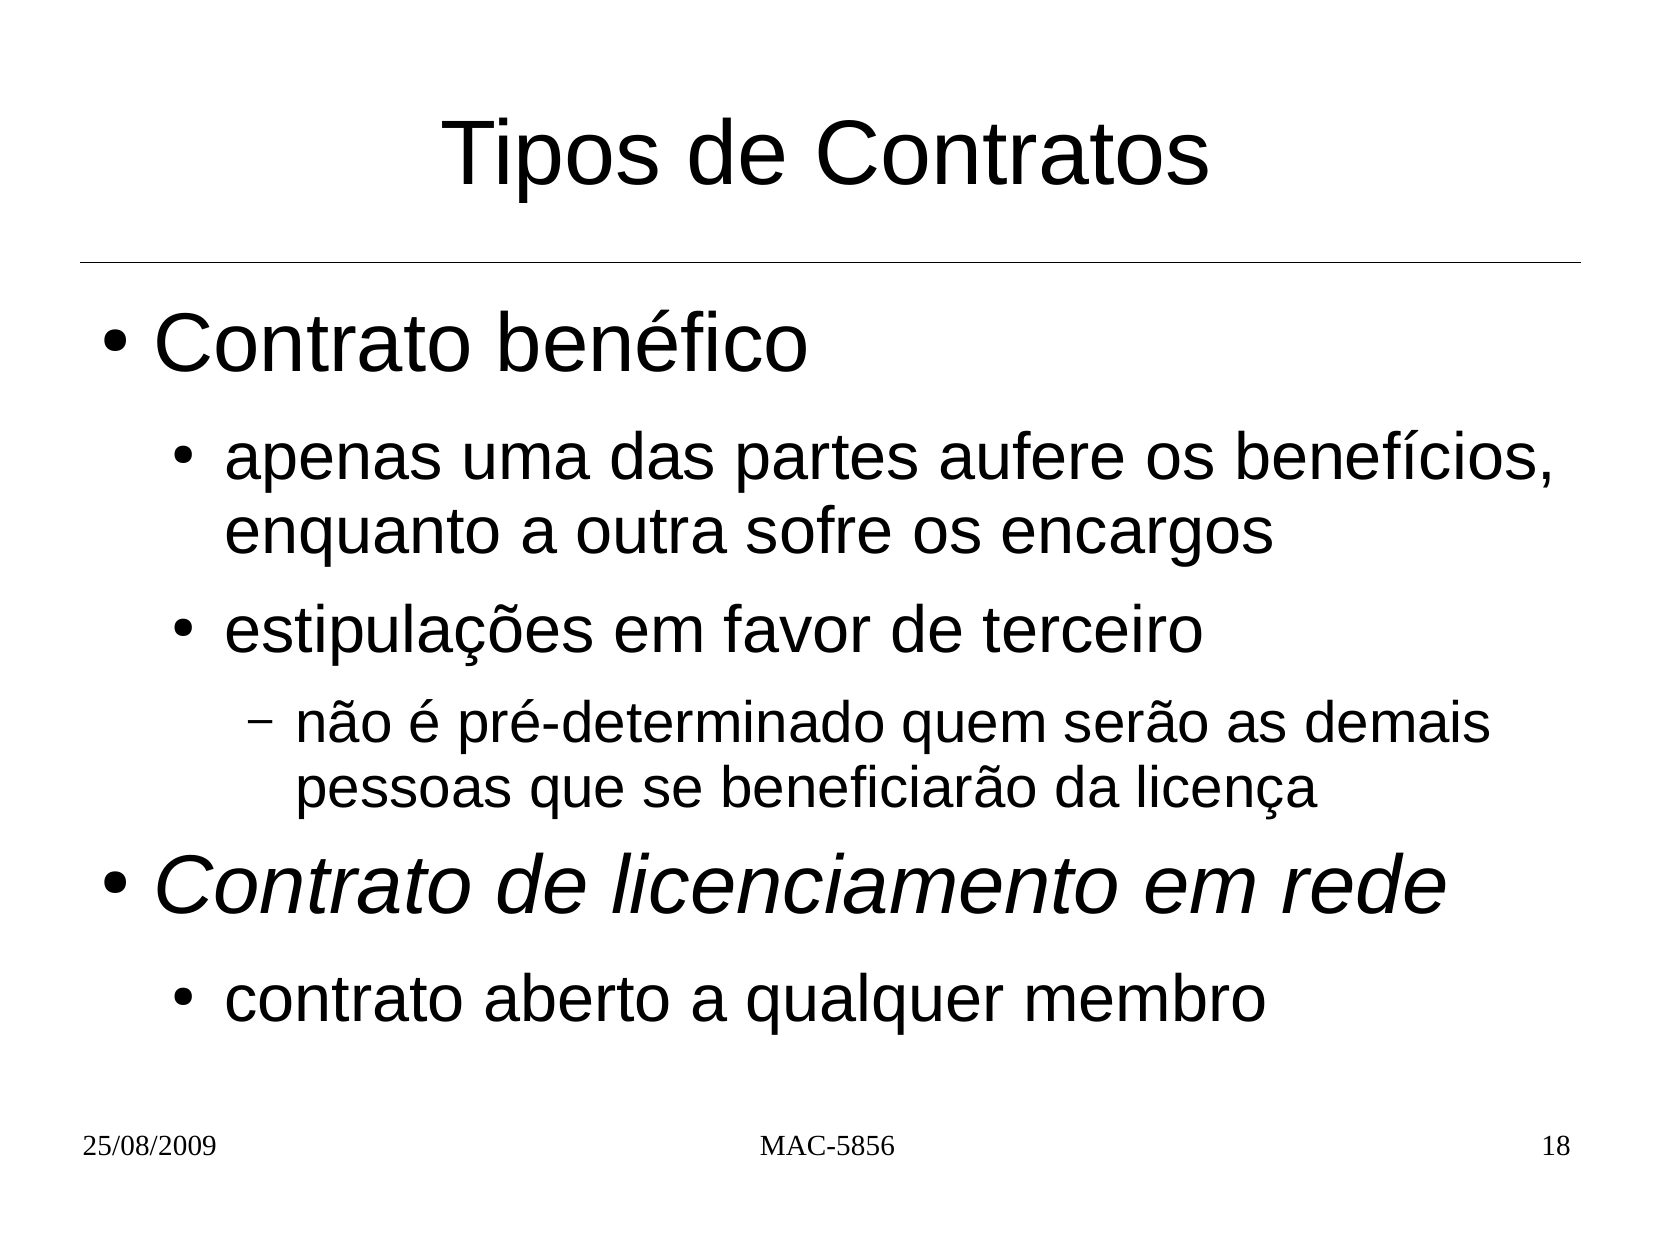

# Tipos de Contratos
Contrato benéfico
apenas uma das partes aufere os benefícios, enquanto a outra sofre os encargos
estipulações em favor de terceiro
não é pré-determinado quem serão as demais pessoas que se beneficiarão da licença
Contrato de licenciamento em rede
contrato aberto a qualquer membro
25/08/2009
MAC-5856
18